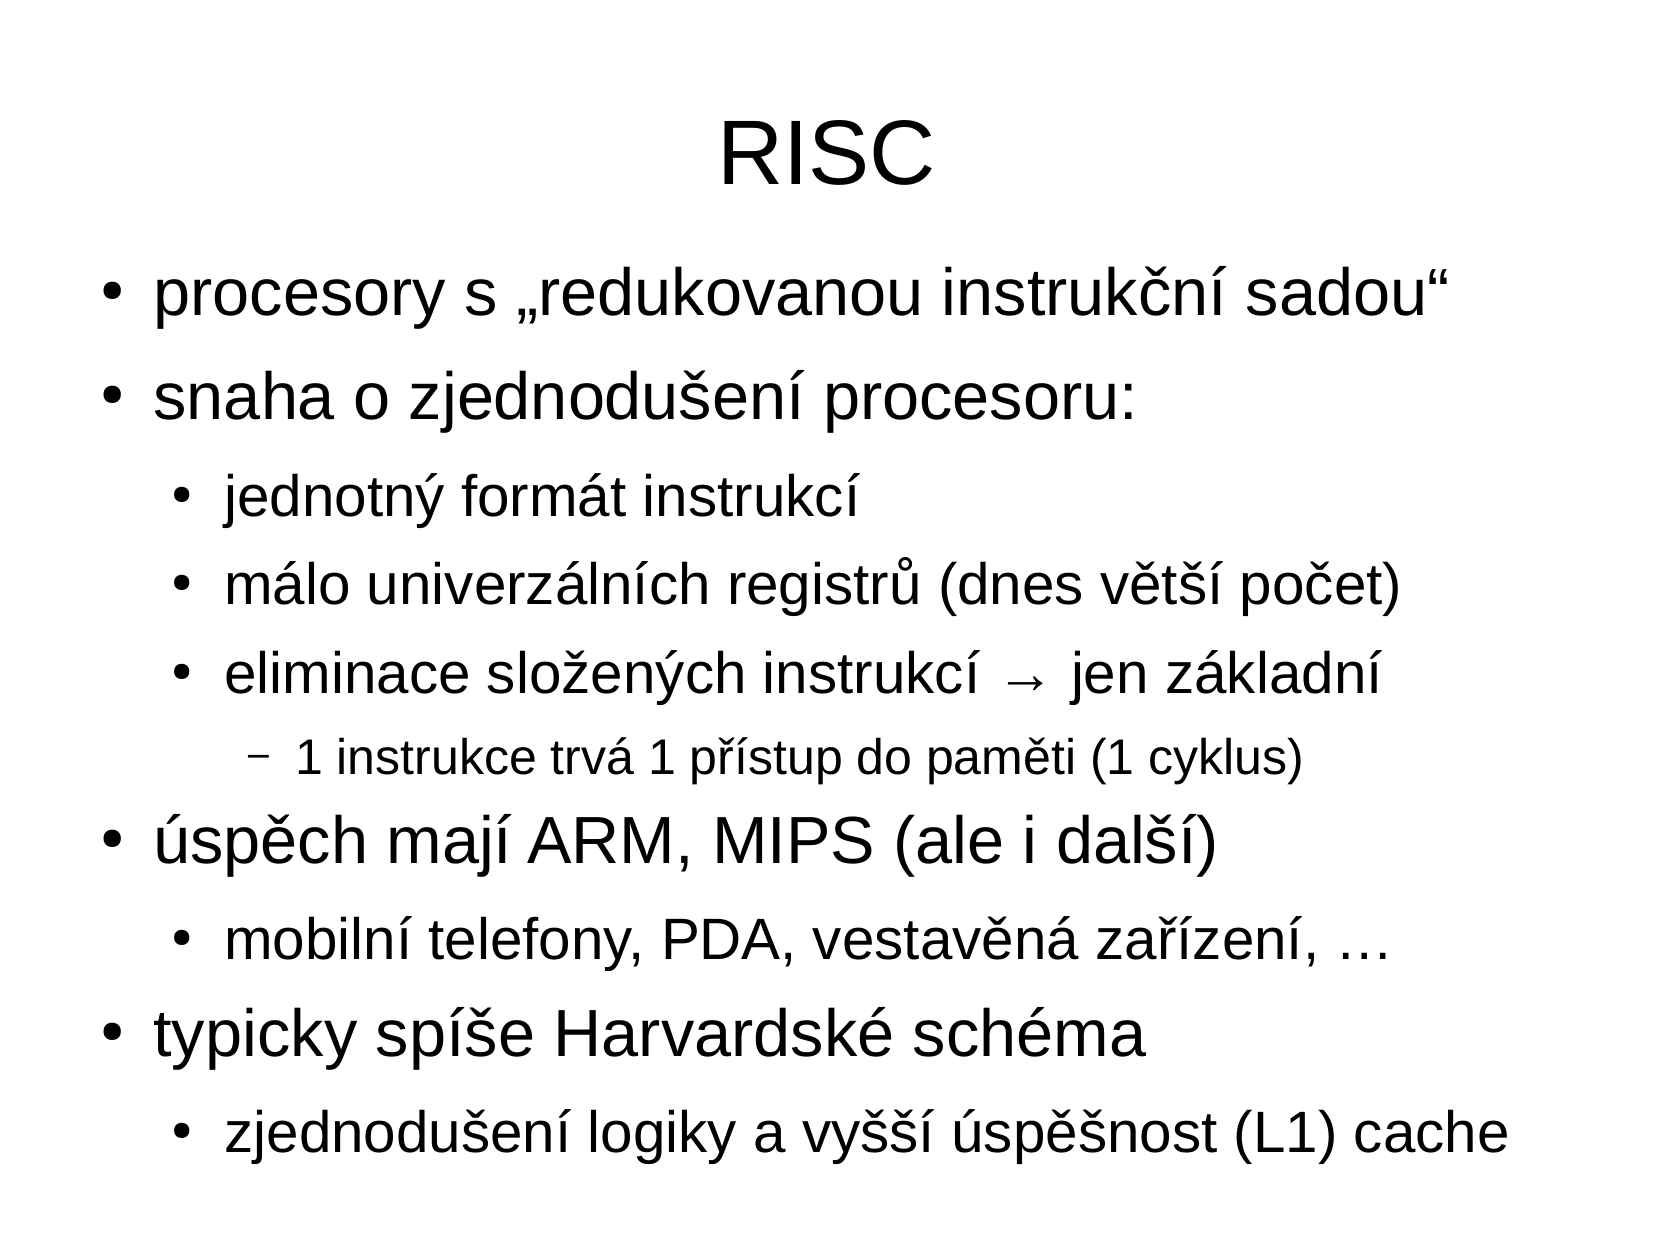

# RISC
procesory s „redukovanou instrukční sadou“
snaha o zjednodušení procesoru:
jednotný formát instrukcí
málo univerzálních registrů (dnes větší počet)
eliminace složených instrukcí → jen základní
1 instrukce trvá 1 přístup do paměti (1 cyklus)
úspěch mají ARM, MIPS (ale i další)
mobilní telefony, PDA, vestavěná zařízení, …
typicky spíše Harvardské schéma
zjednodušení logiky a vyšší úspěšnost (L1) cache